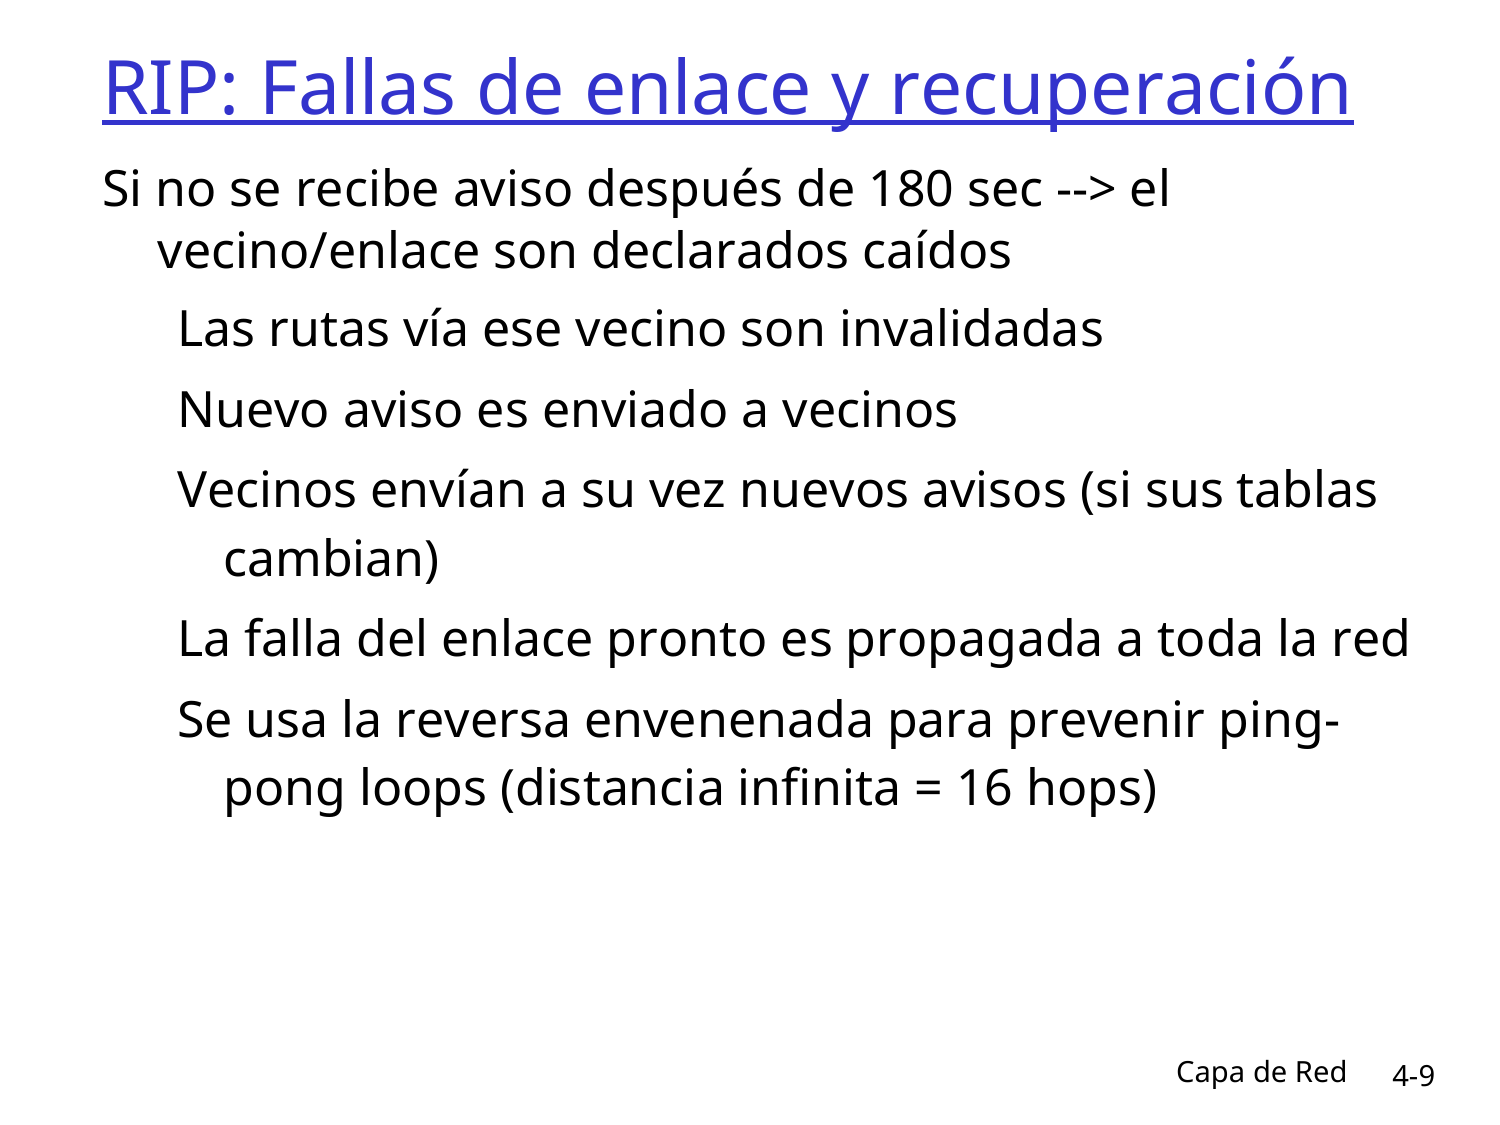

# RIP: Fallas de enlace y recuperación
Si no se recibe aviso después de 180 sec --> el vecino/enlace son declarados caídos
Las rutas vía ese vecino son invalidadas
Nuevo aviso es enviado a vecinos
Vecinos envían a su vez nuevos avisos (si sus tablas cambian)
La falla del enlace pronto es propagada a toda la red
Se usa la reversa envenenada para prevenir ping-pong loops (distancia infinita = 16 hops)